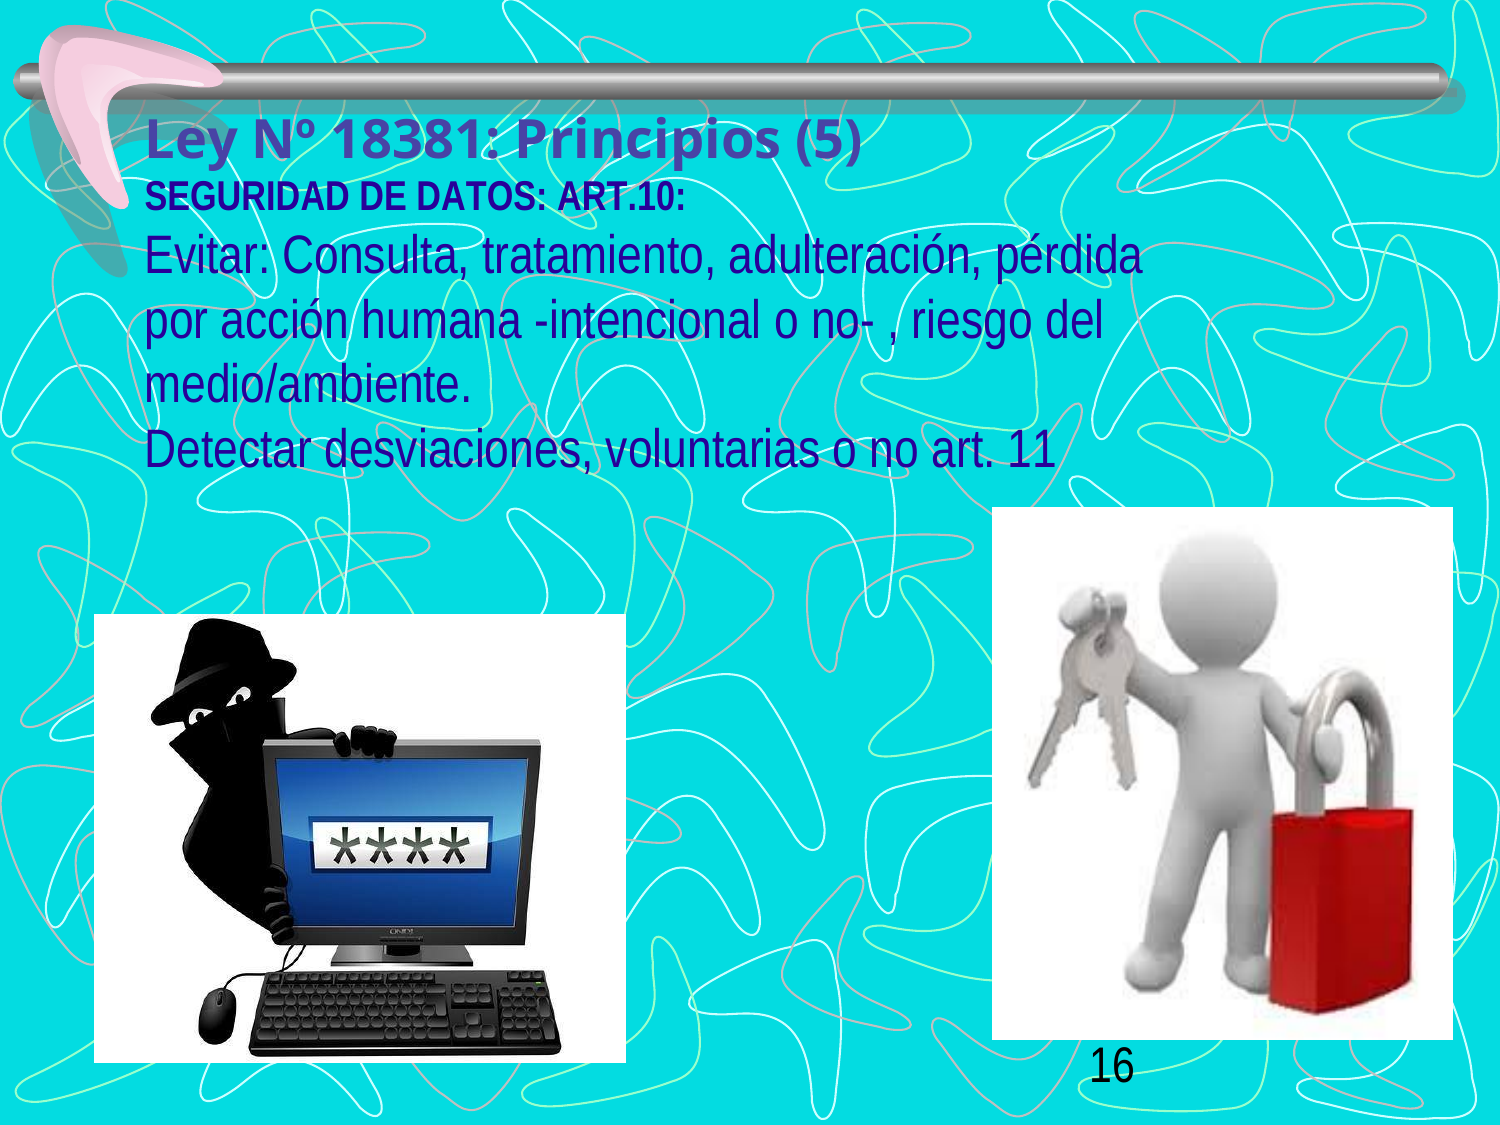

# Ley Nº 18381: Principios (5) SEGURIDAD DE DATOS: ART.10: Evitar: Consulta, tratamiento, adulteración, pérdida por acción humana -intencional o no- , riesgo del medio/ambiente. Detectar desviaciones, voluntarias o no art. 11
16